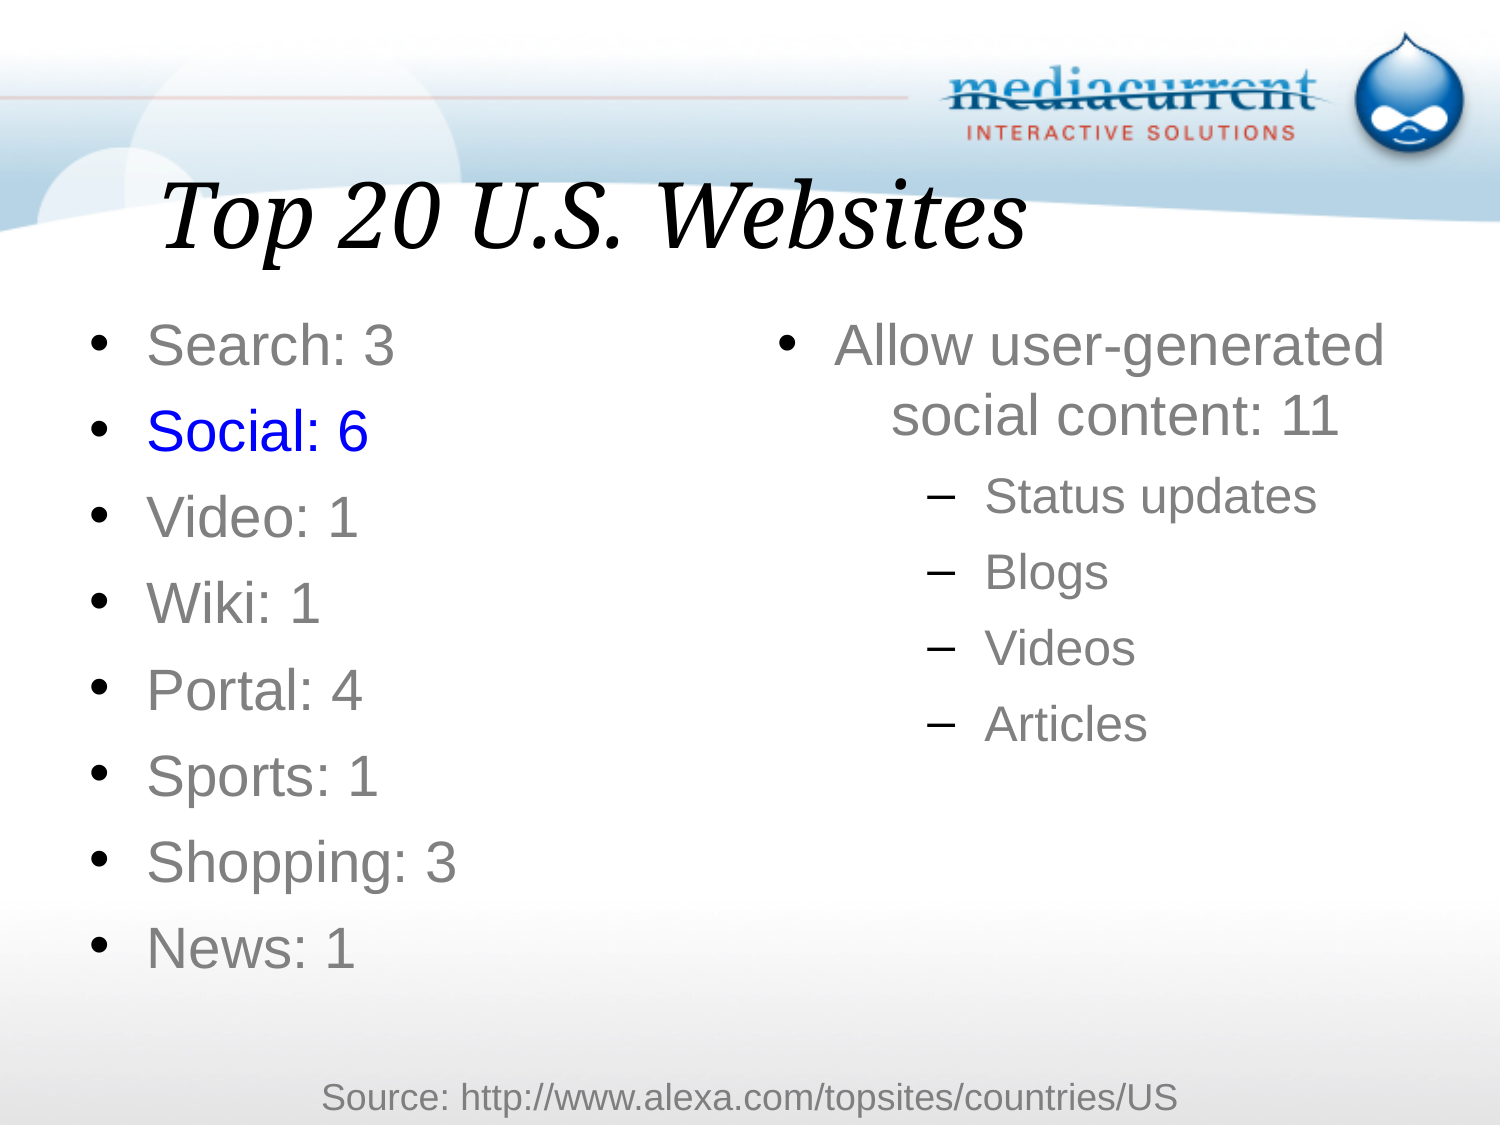

Top 20 U.S. Websites
Search: 3
Social: 6
Video: 1
Wiki: 1
Portal: 4
Sports: 1
Shopping: 3
News: 1
Allow user-generated social content: 11
Status updates
Blogs
Videos
Articles
Source: http://www.alexa.com/topsites/countries/US